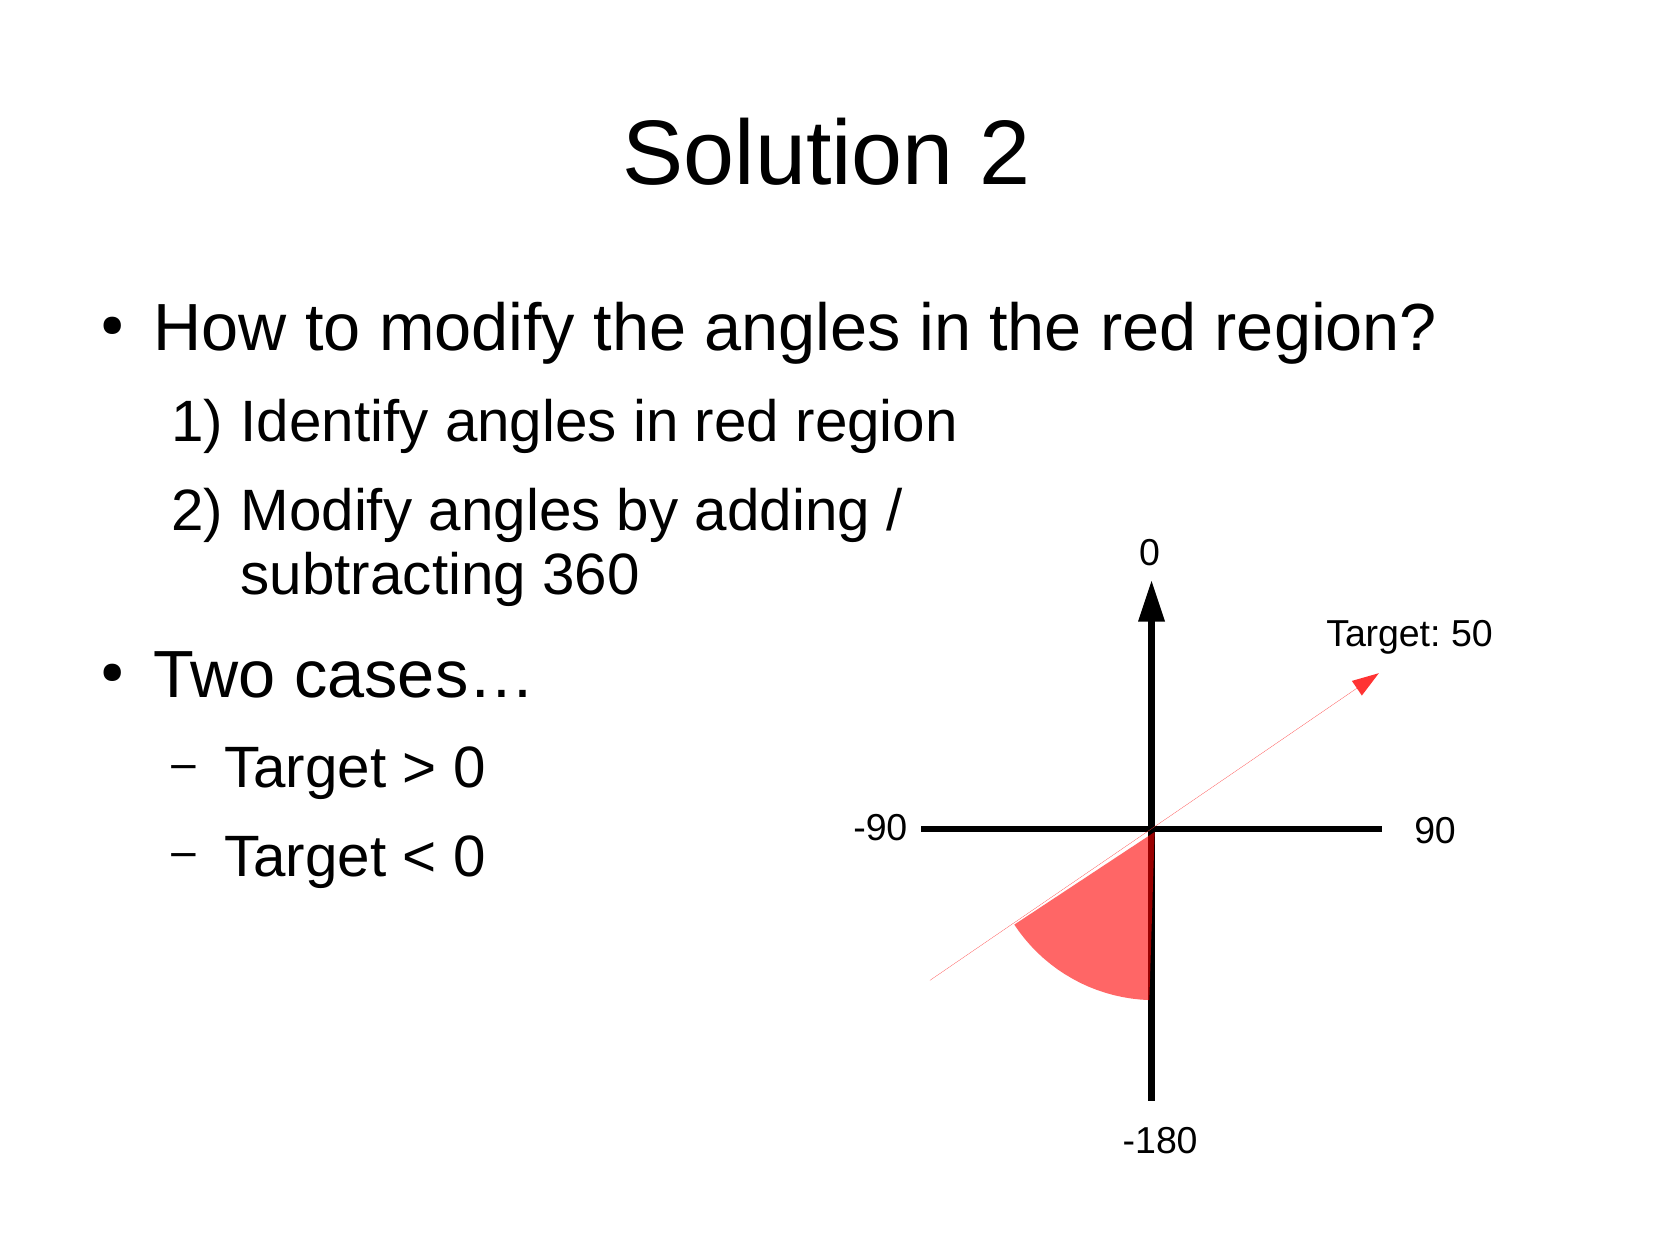

# Solution 2
How to modify the angles in the red region?
 Identify angles in red region
 Modify angles by adding /
 subtracting 360
Two cases…
Target > 0
Target < 0
0
-90
90
-180
Target: 50